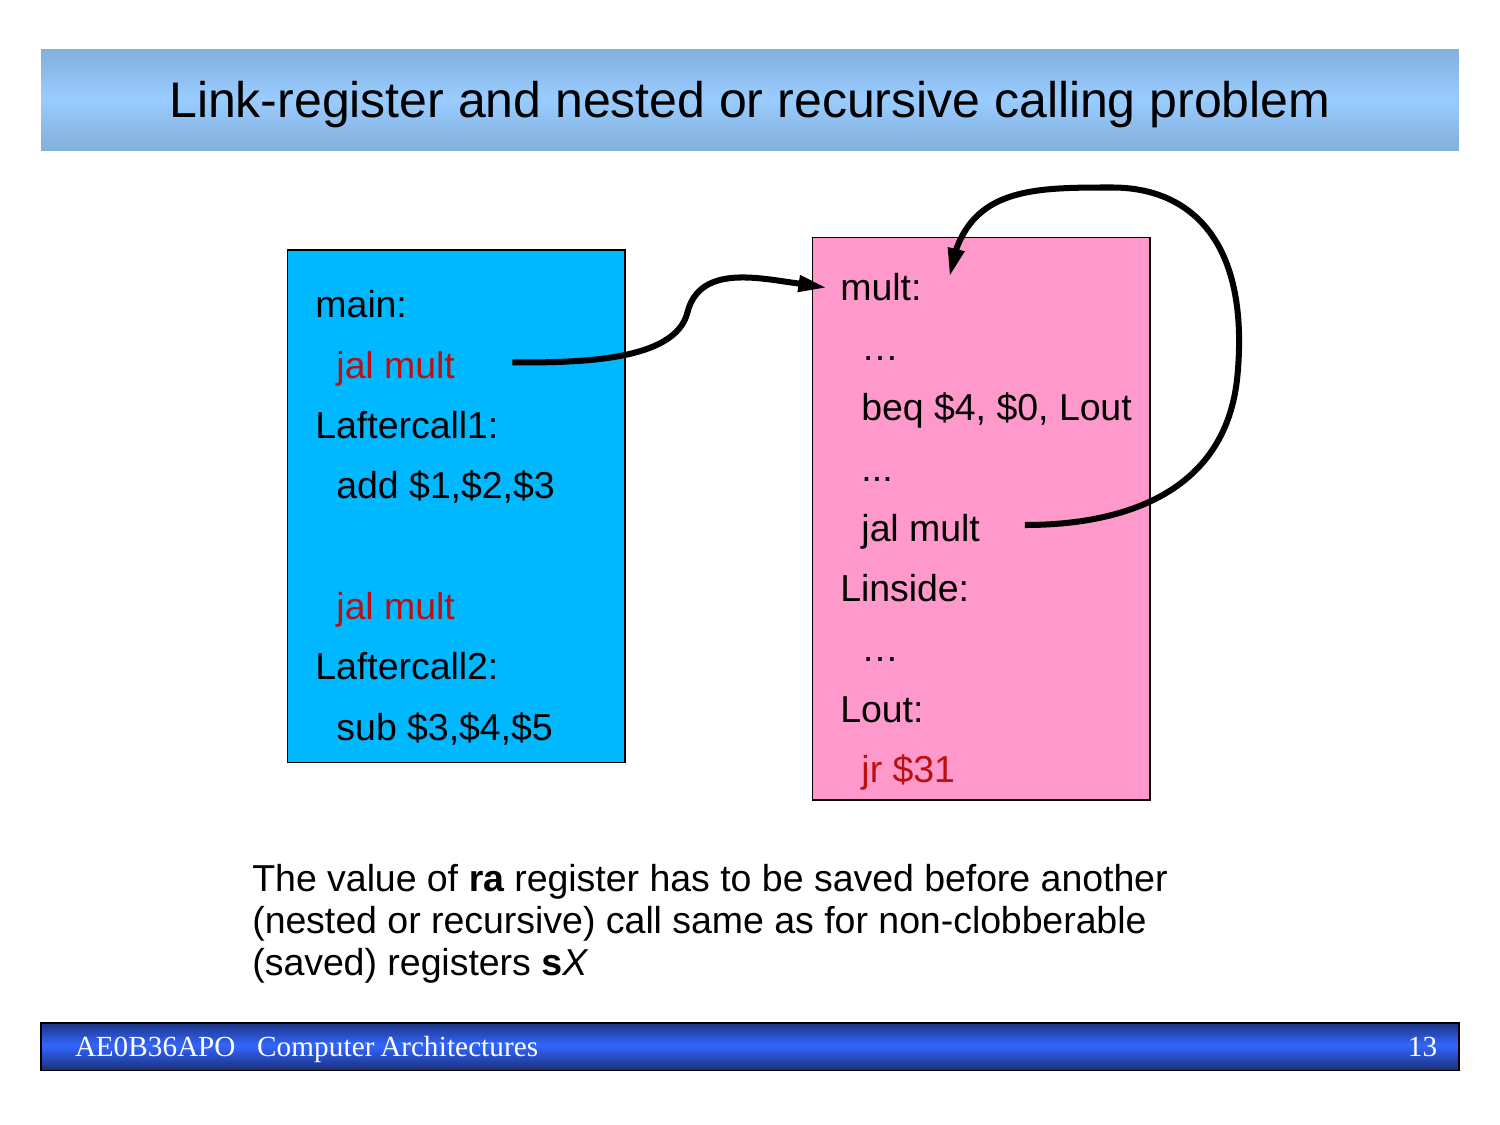

# Link-register and nested or recursive calling problem
mult:
 …
 beq $4, $0, Lout
 ...
 jal mult
Linside:
 …
Lout:
 jr $31
main:
 jal mult
Laftercall1:
 add $1,$2,$3
 jal mult
Laftercall2:
 sub $3,$4,$5
The value of ra register has to be saved before another (nested or recursive) call same as for non-clobberable (saved) registers sX
AE0B36APO Computer Architectures
13